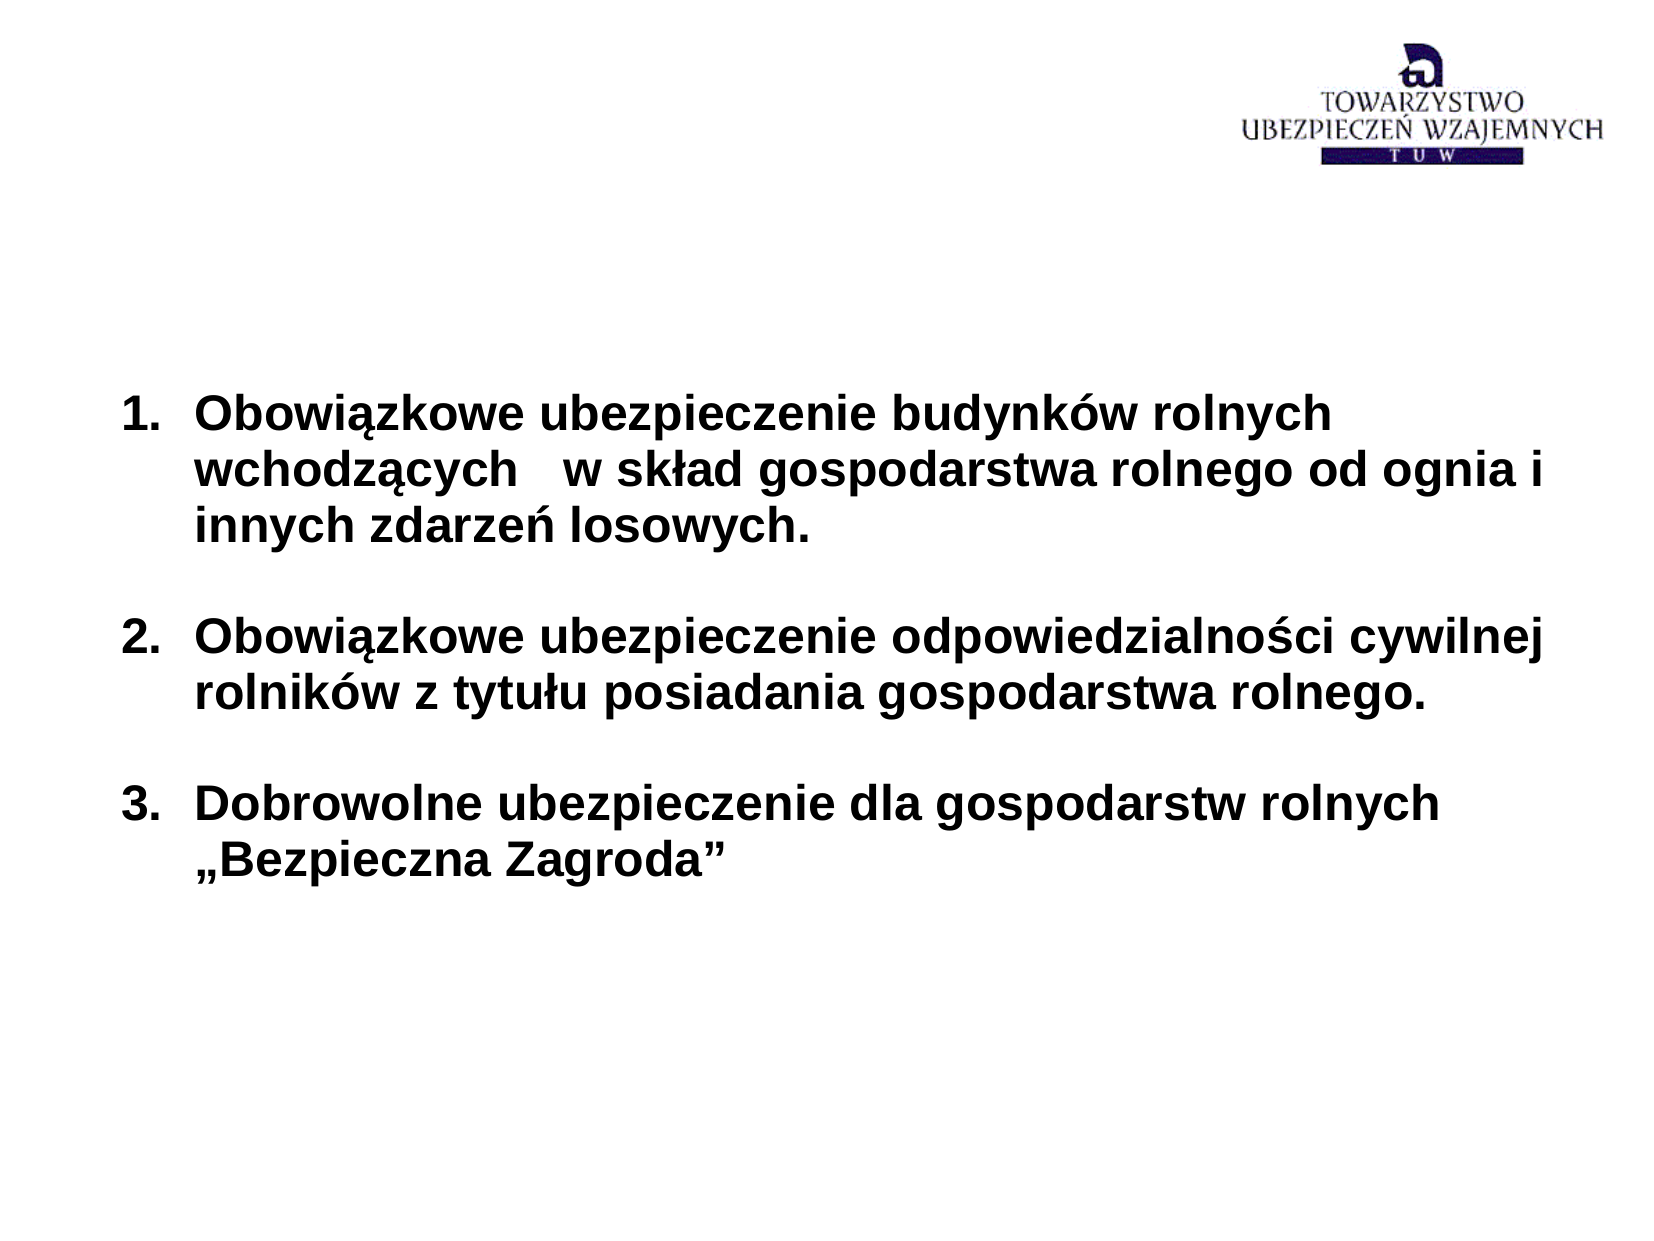

1.	Obowiązkowe ubezpieczenie budynków rolnych 				wchodzących 	w skład gospodarstwa rolnego od ognia i 	innych zdarzeń losowych.
2.	Obowiązkowe ubezpieczenie odpowiedzialności cywilnej 	rolników z tytułu posiadania gospodarstwa rolnego.
3.	Dobrowolne ubezpieczenie dla gospodarstw rolnych 		„Bezpieczna Zagroda”